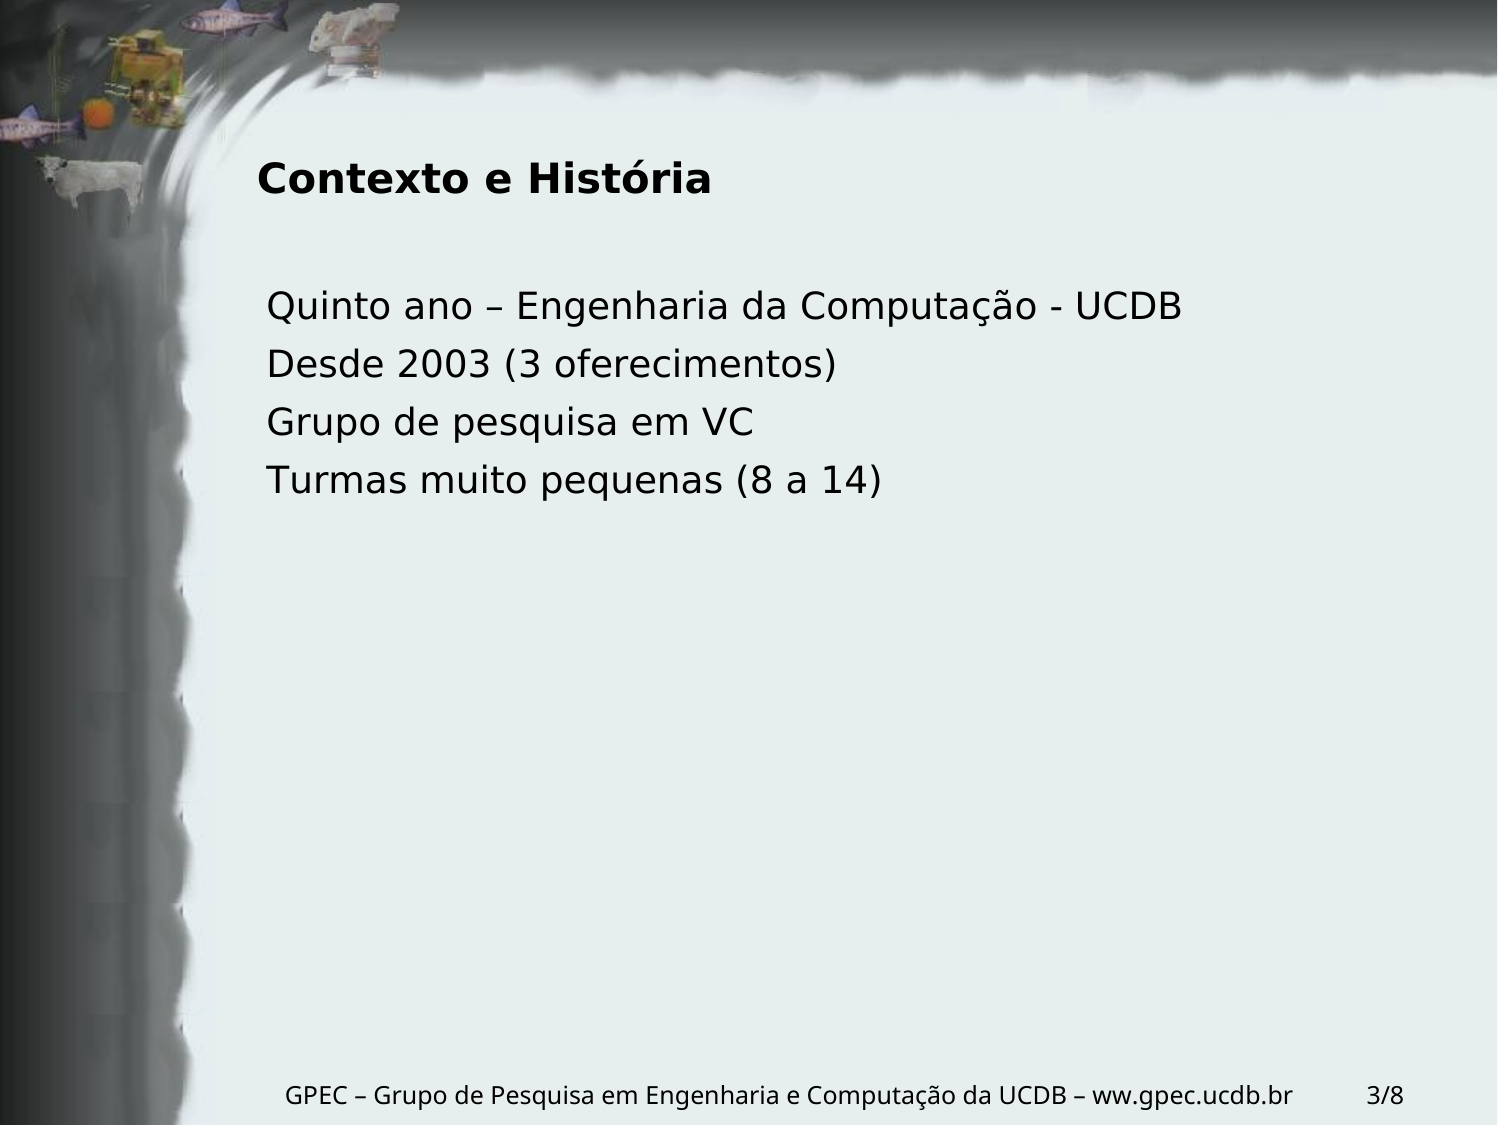

# Contexto e História
Quinto ano – Engenharia da Computação - UCDB
Desde 2003 (3 oferecimentos)
Grupo de pesquisa em VC
Turmas muito pequenas (8 a 14)